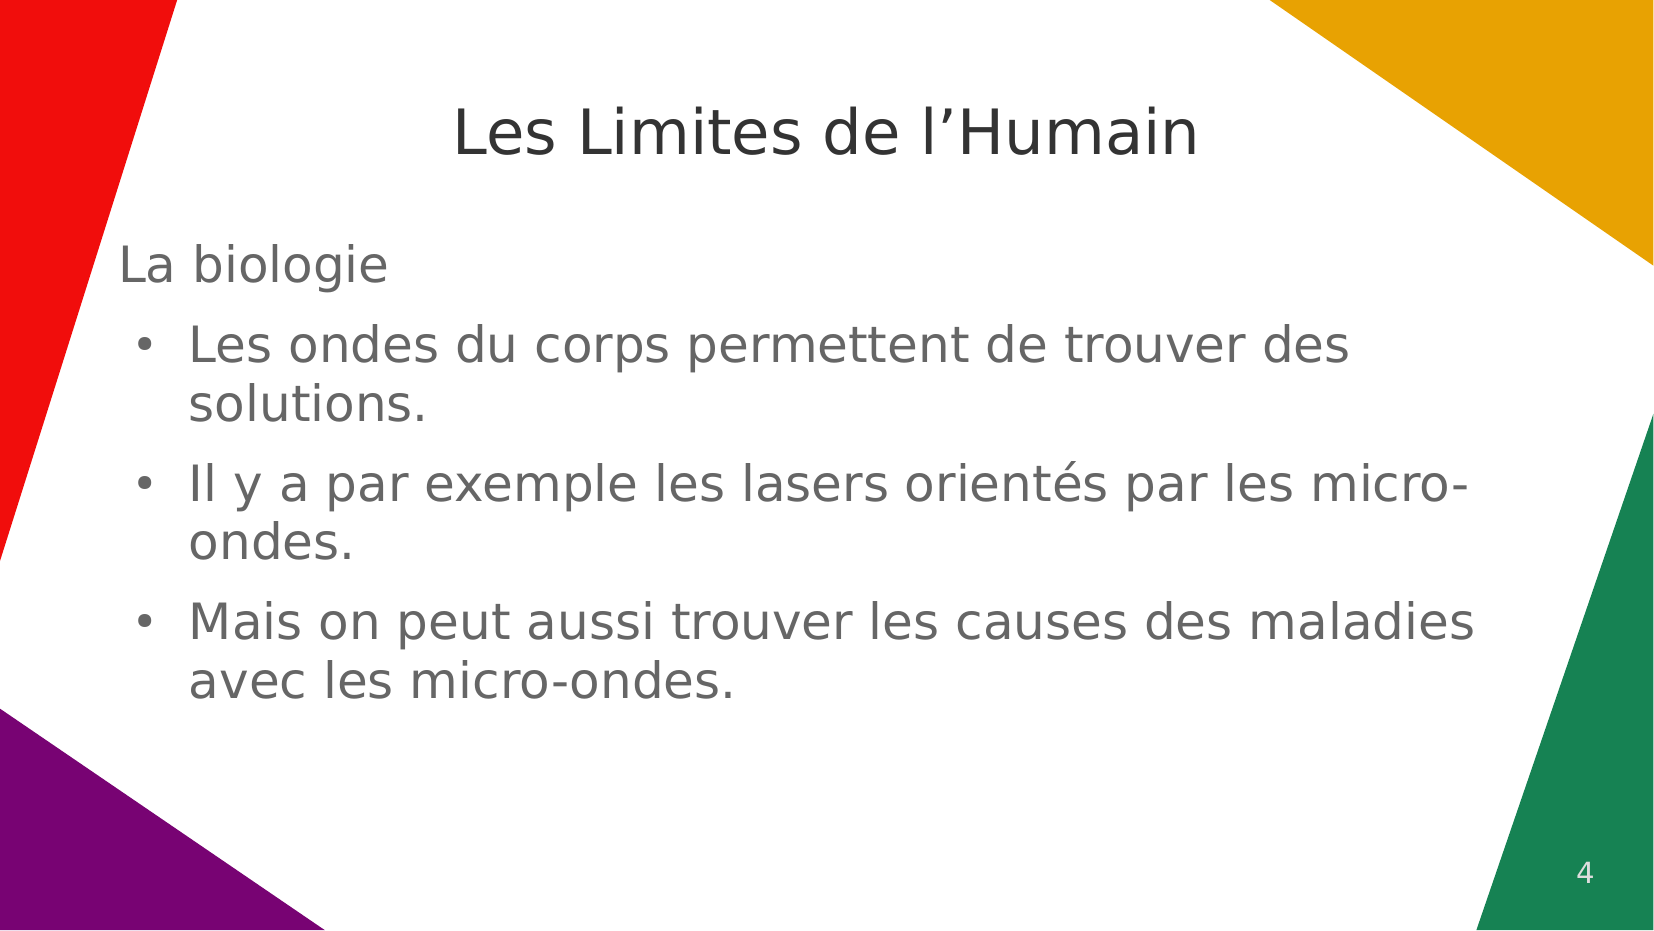

# Les Limites de l’Humain
La biologie
Les ondes du corps permettent de trouver des solutions.
Il y a par exemple les lasers orientés par les micro-ondes.
Mais on peut aussi trouver les causes des maladies avec les micro-ondes.
4